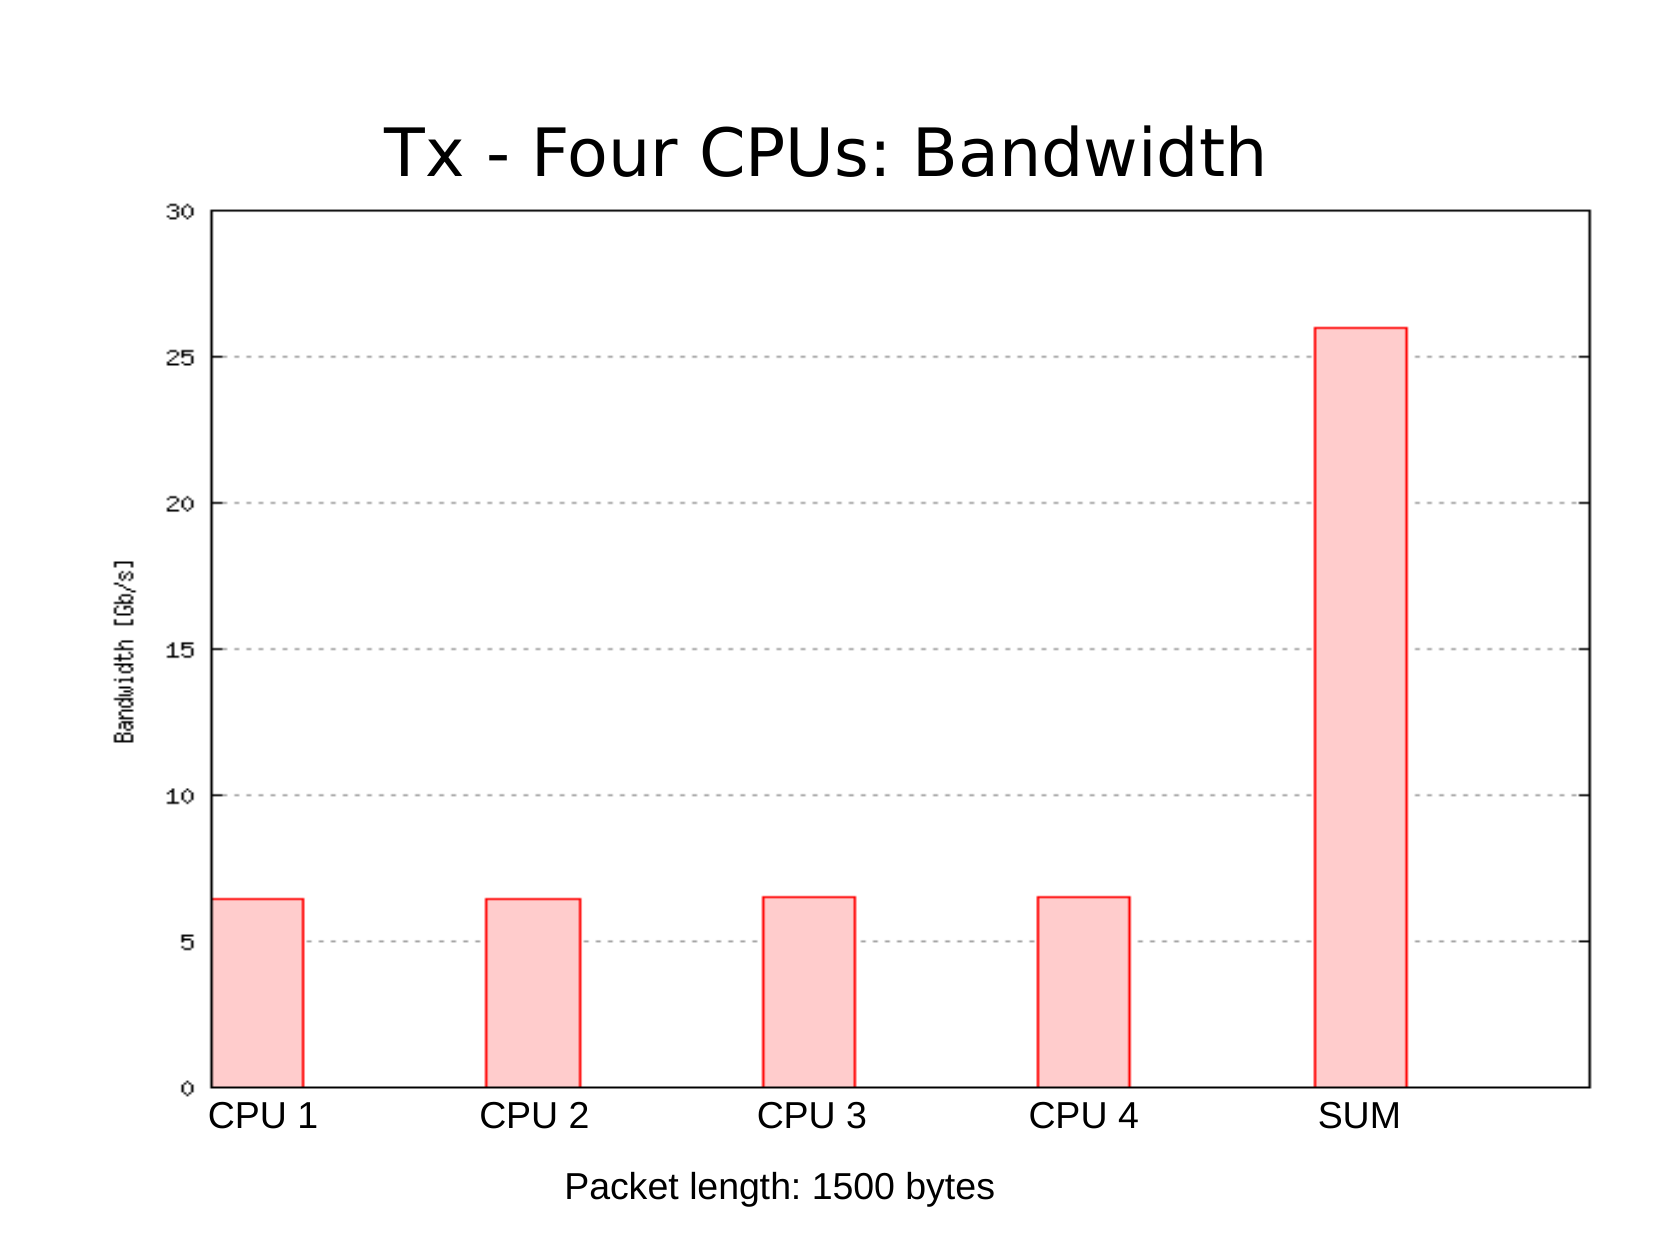

# Tx - Four CPUs: Bandwidth
CPU 1
CPU 2
CPU 3
CPU 4
SUM
Packet length: 1500 bytes